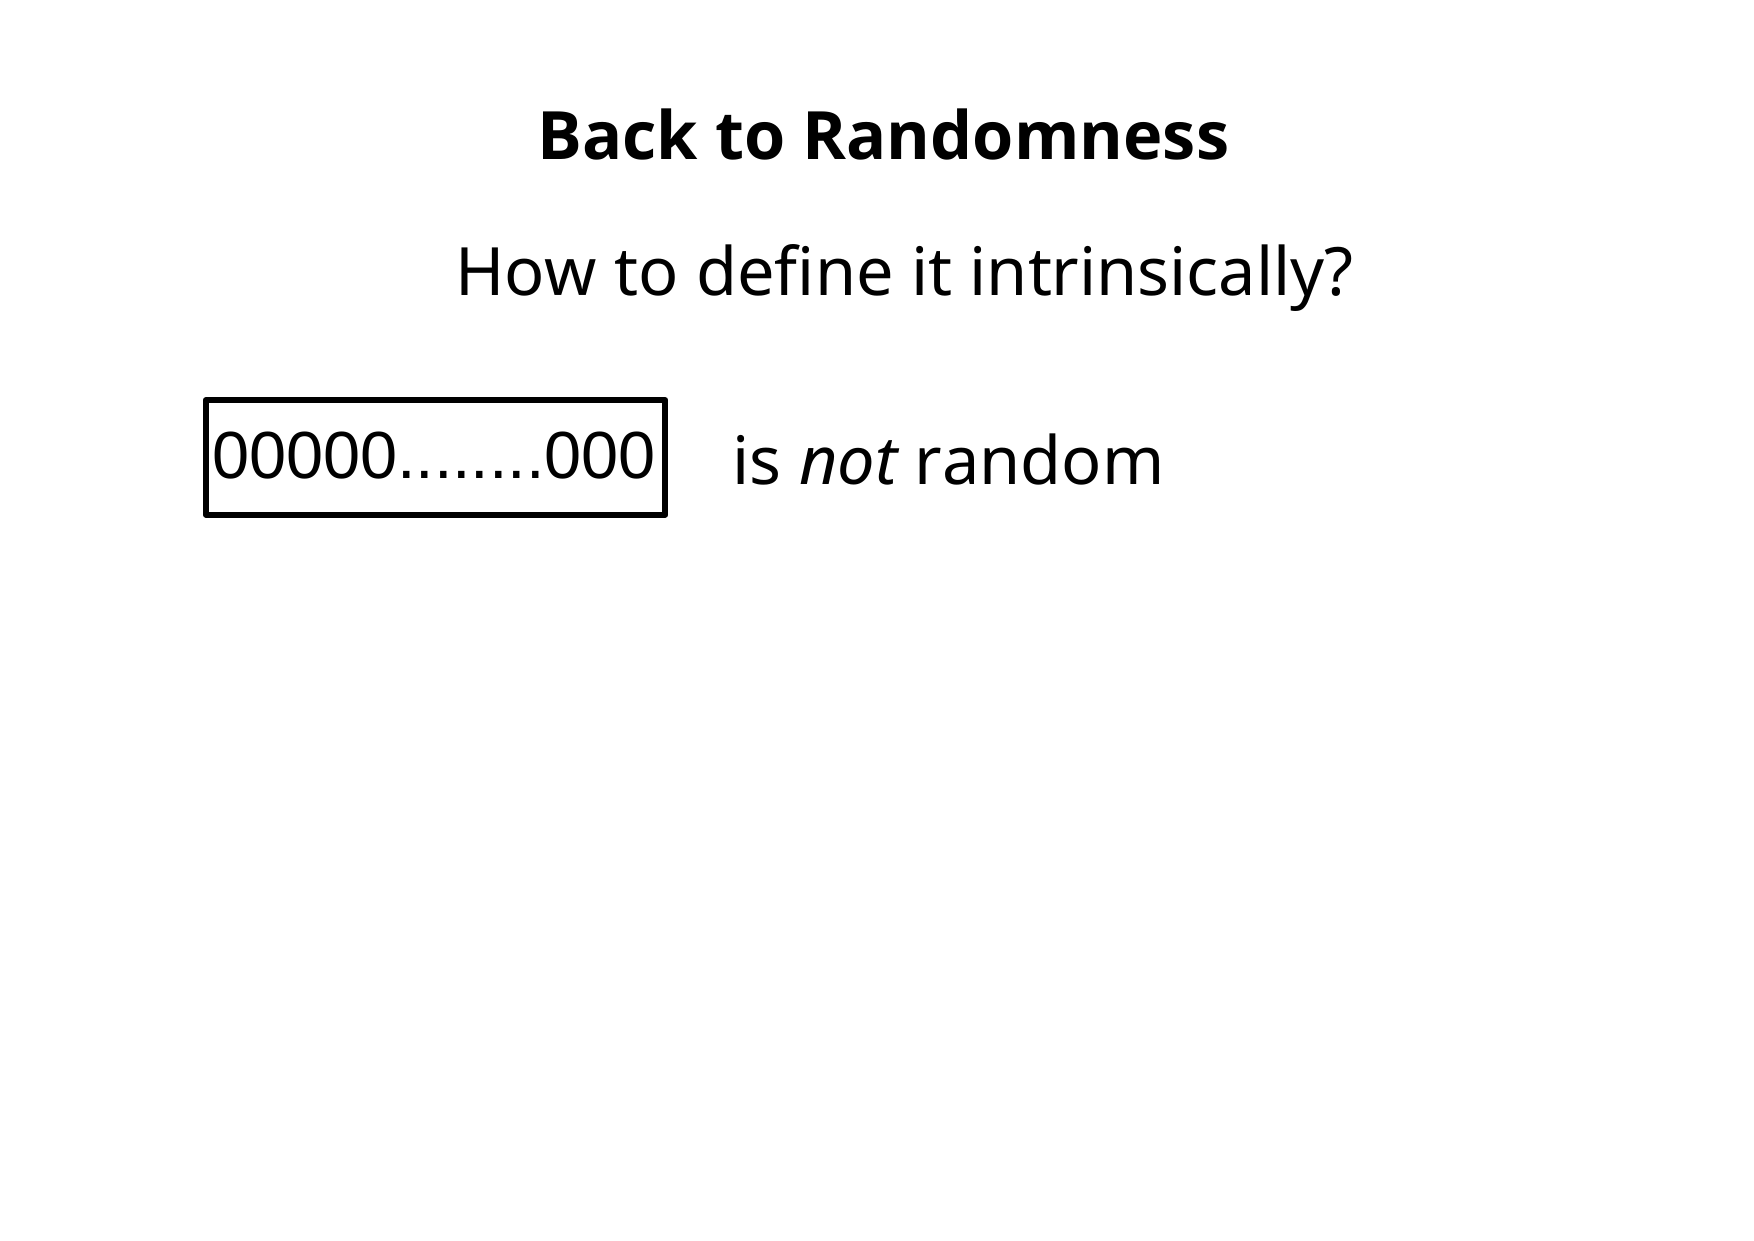

Back to Randomness
How to define it intrinsically?
is not random
00000........000